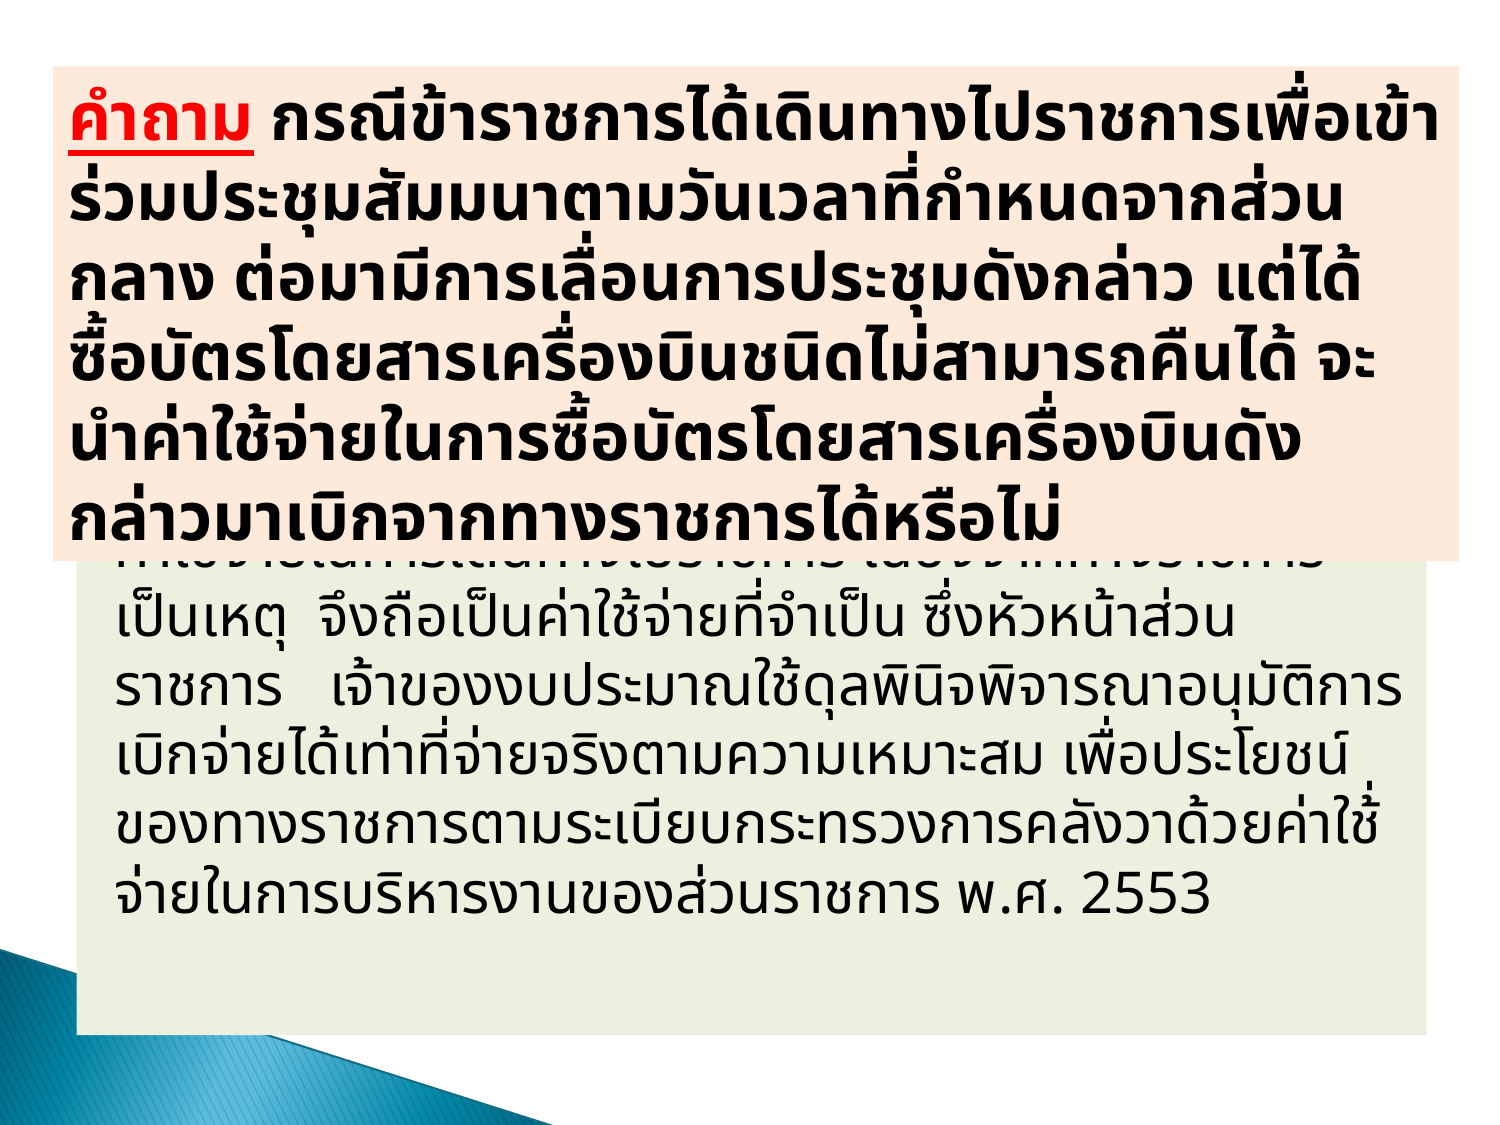

คำถาม กรณีข้าราชการได้เดินทางไปราชการเพื่อเข้าร่วมประชุมสัมมนาตามวันเวลาที่กำหนดจากส่วนกลาง ต่อมามีการเลื่อนการประชุมดังกล่าว แต่ได้ซื้อบัตรโดยสารเครื่องบินชนิดไม่สามารถคืนได้ จะนำค่าใช้จ่ายในการซื้อบัตรโดยสารเครื่องบินดังกล่าวมาเบิกจากทางราชการได้หรือไม่
# คำตอบ การเบิกจ่ายค่าบัตรโดยสารเครื่องบินดังกล่าวเป็นค่าใช้จ่ายในการเดินทางไปราชการ เนื่องจากทางราชการเป็นเหตุ  จึงถือเป็นค่าใช้จ่ายที่จำเป็น ซึ่งหัวหน้าส่วนราชการ   เจ้าของงบประมาณใช้ดุลพินิจพิจารณาอนุมัติการเบิกจ่ายได้เท่าที่จ่ายจริงตามความเหมาะสม เพื่อประโยชน์ของทางราชการตามระเบียบกระทรวงการคลังวาด้วยค่าใช้่จ่ายในการบริหารงานของส่วนราชการ พ.ศ. 2553